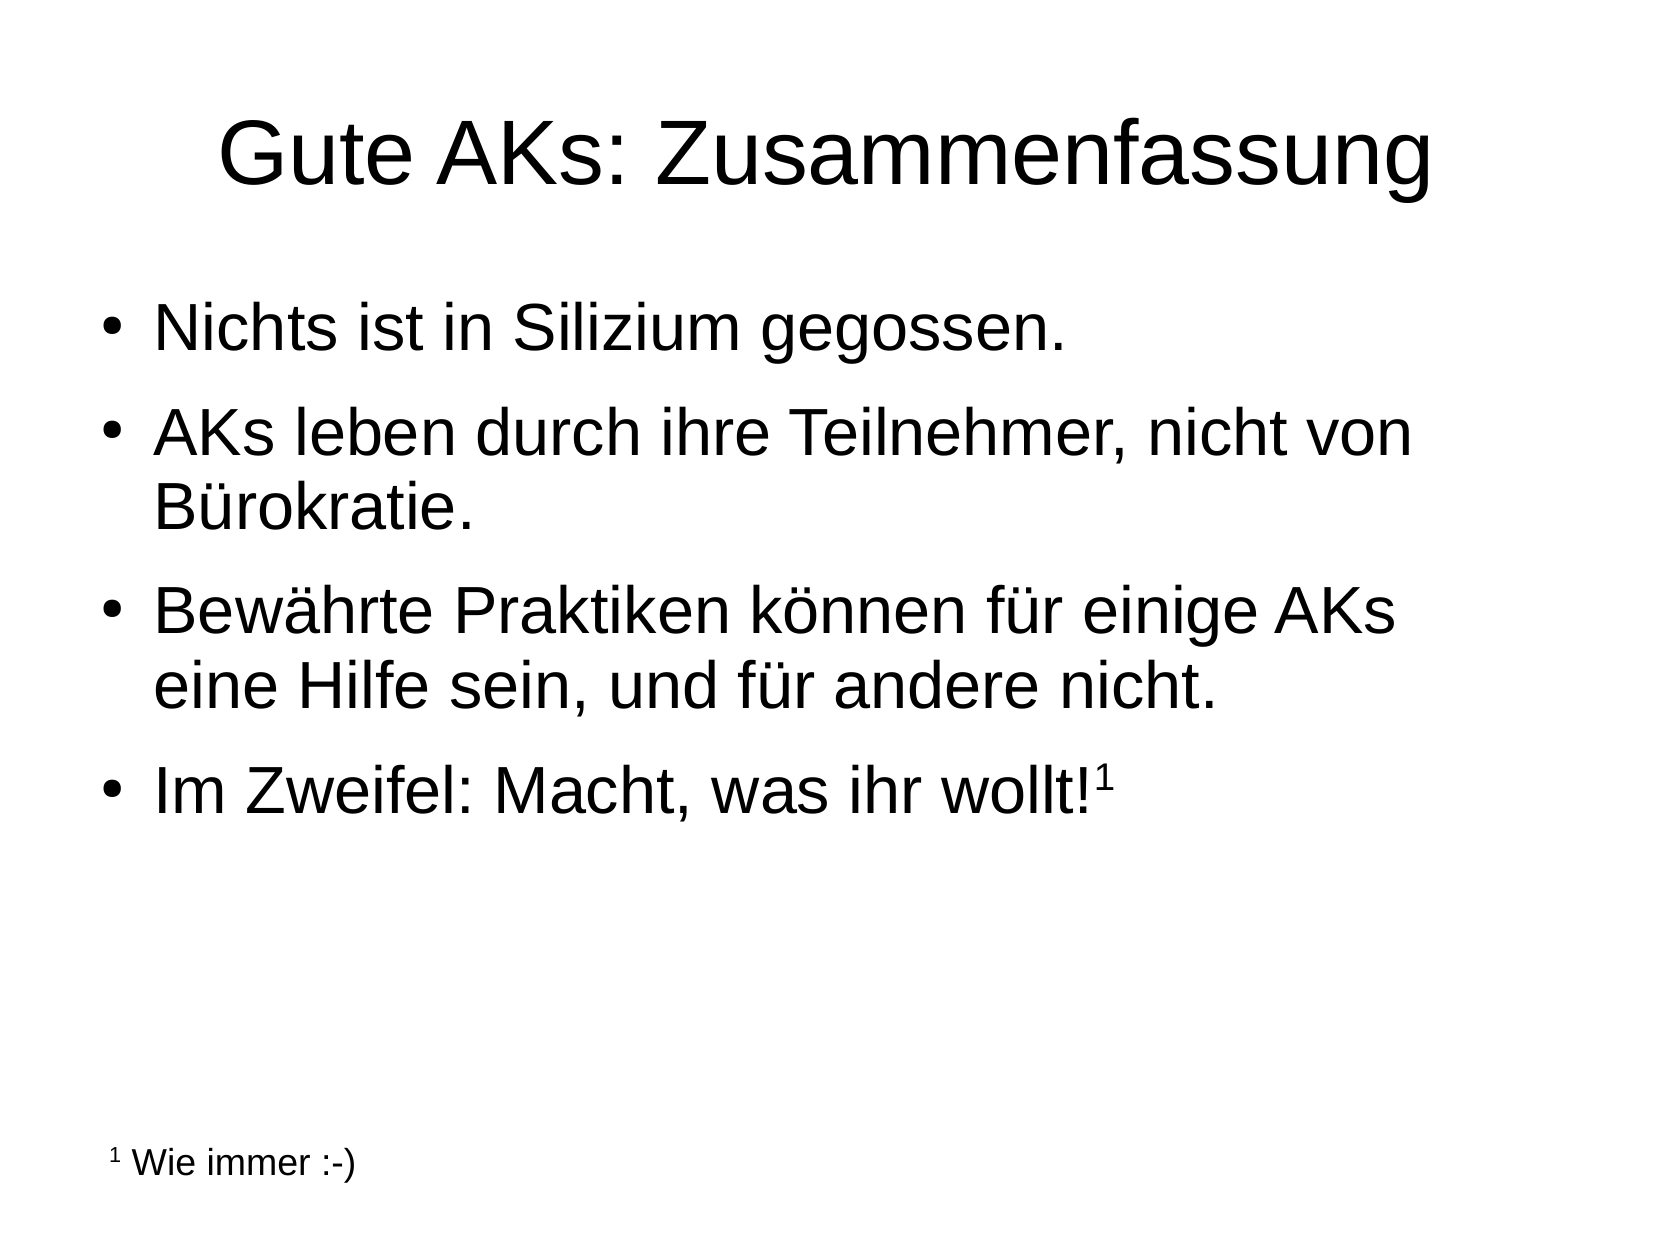

# Gute AKs: Zusammenfassung
Nichts ist in Silizium gegossen.
AKs leben durch ihre Teilnehmer, nicht von Bürokratie.
Bewährte Praktiken können für einige AKs eine Hilfe sein, und für andere nicht.
Im Zweifel: Macht, was ihr wollt!1
1 Wie immer :-)